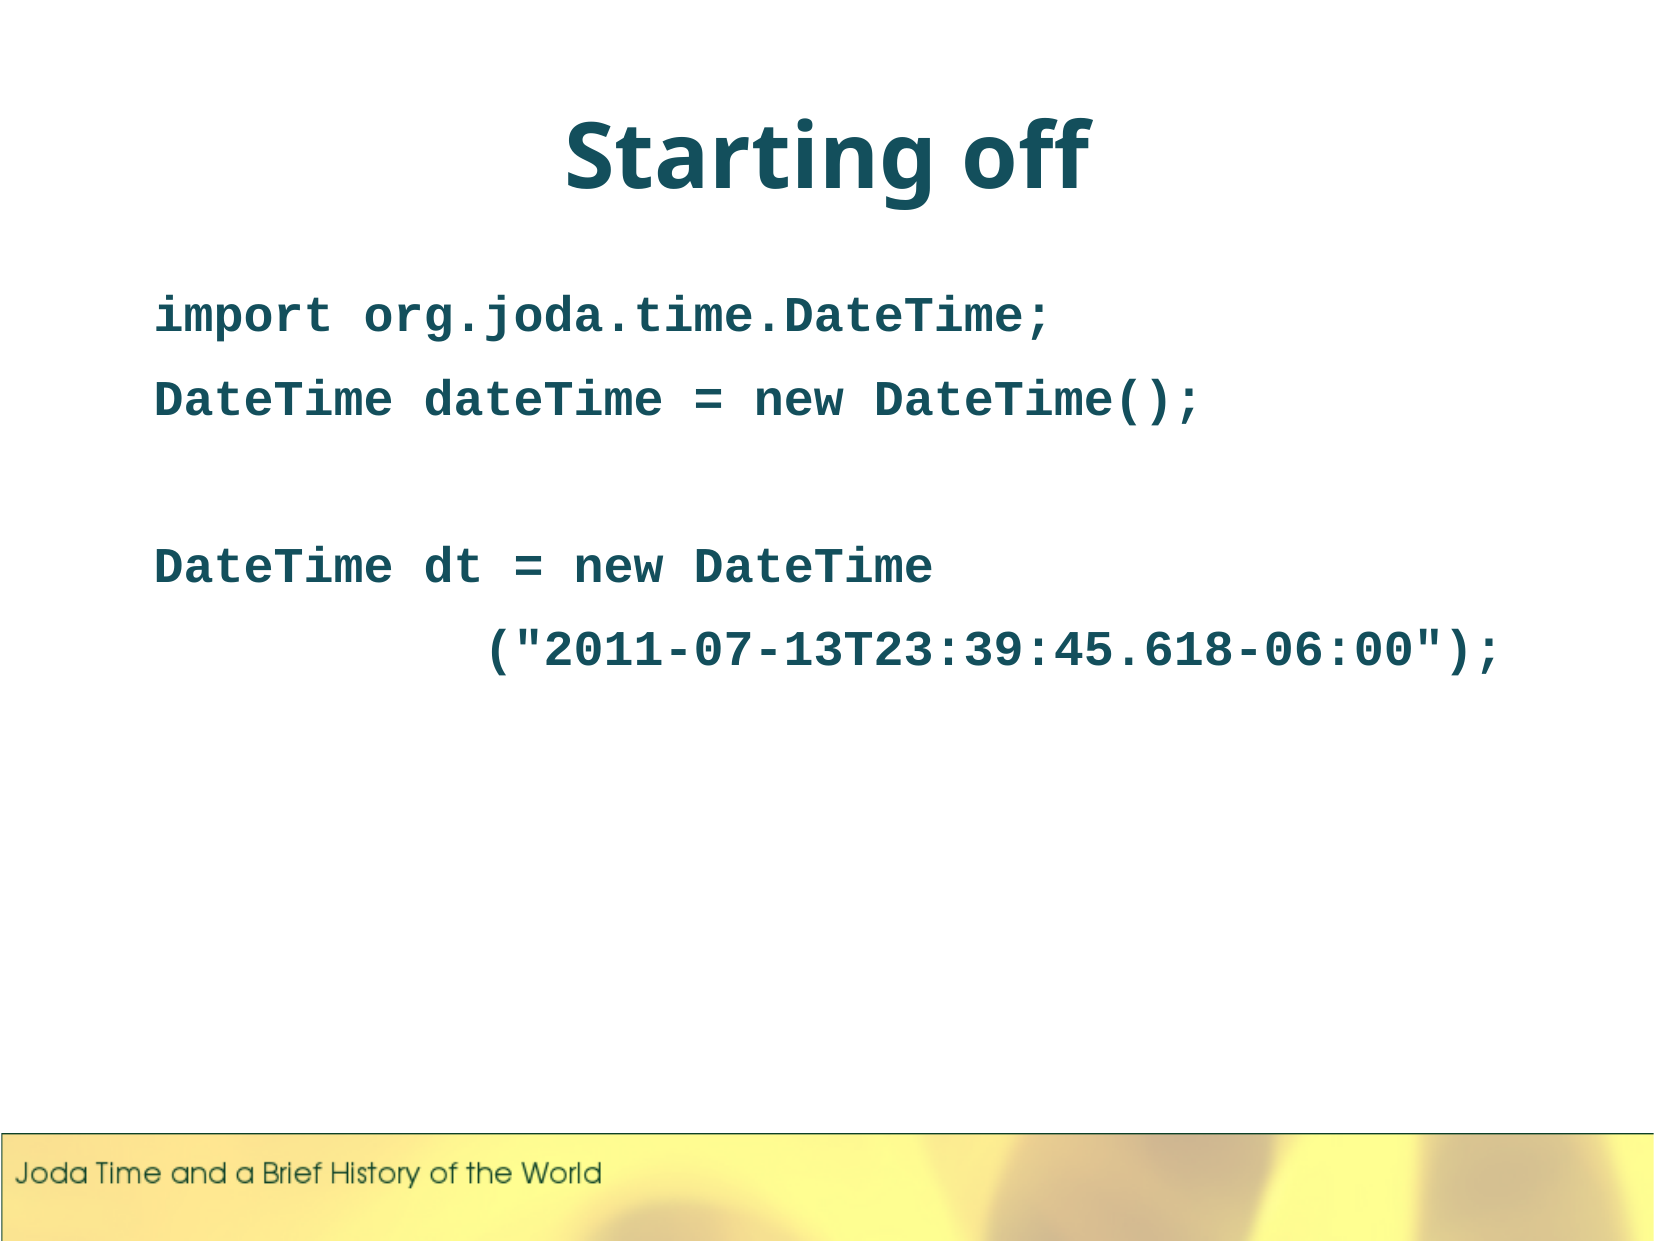

# Starting off
import org.joda.time.DateTime;
DateTime dateTime = new DateTime();
DateTime dt = new DateTime
           ("2011-07-13T23:39:45.618-06:00");